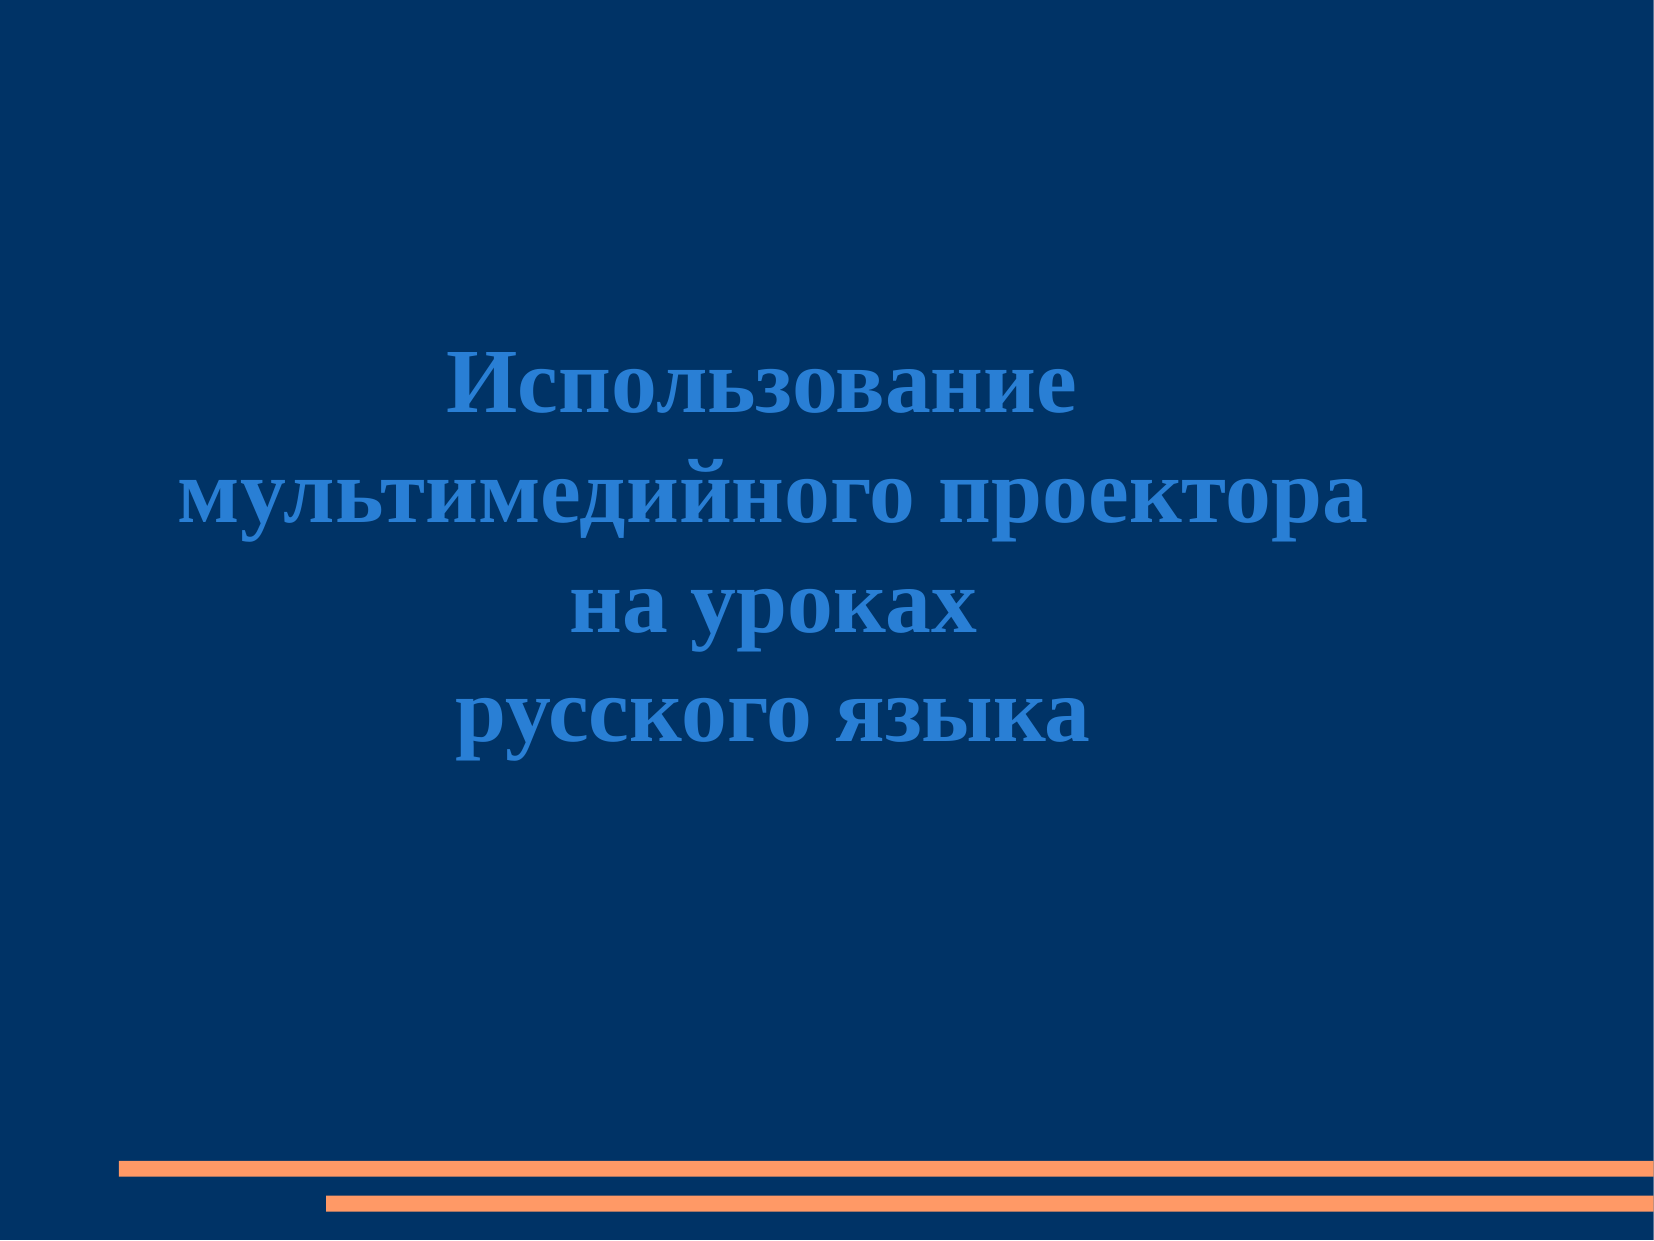

Использование
мультимедийного проектора
 на уроках
русского языка